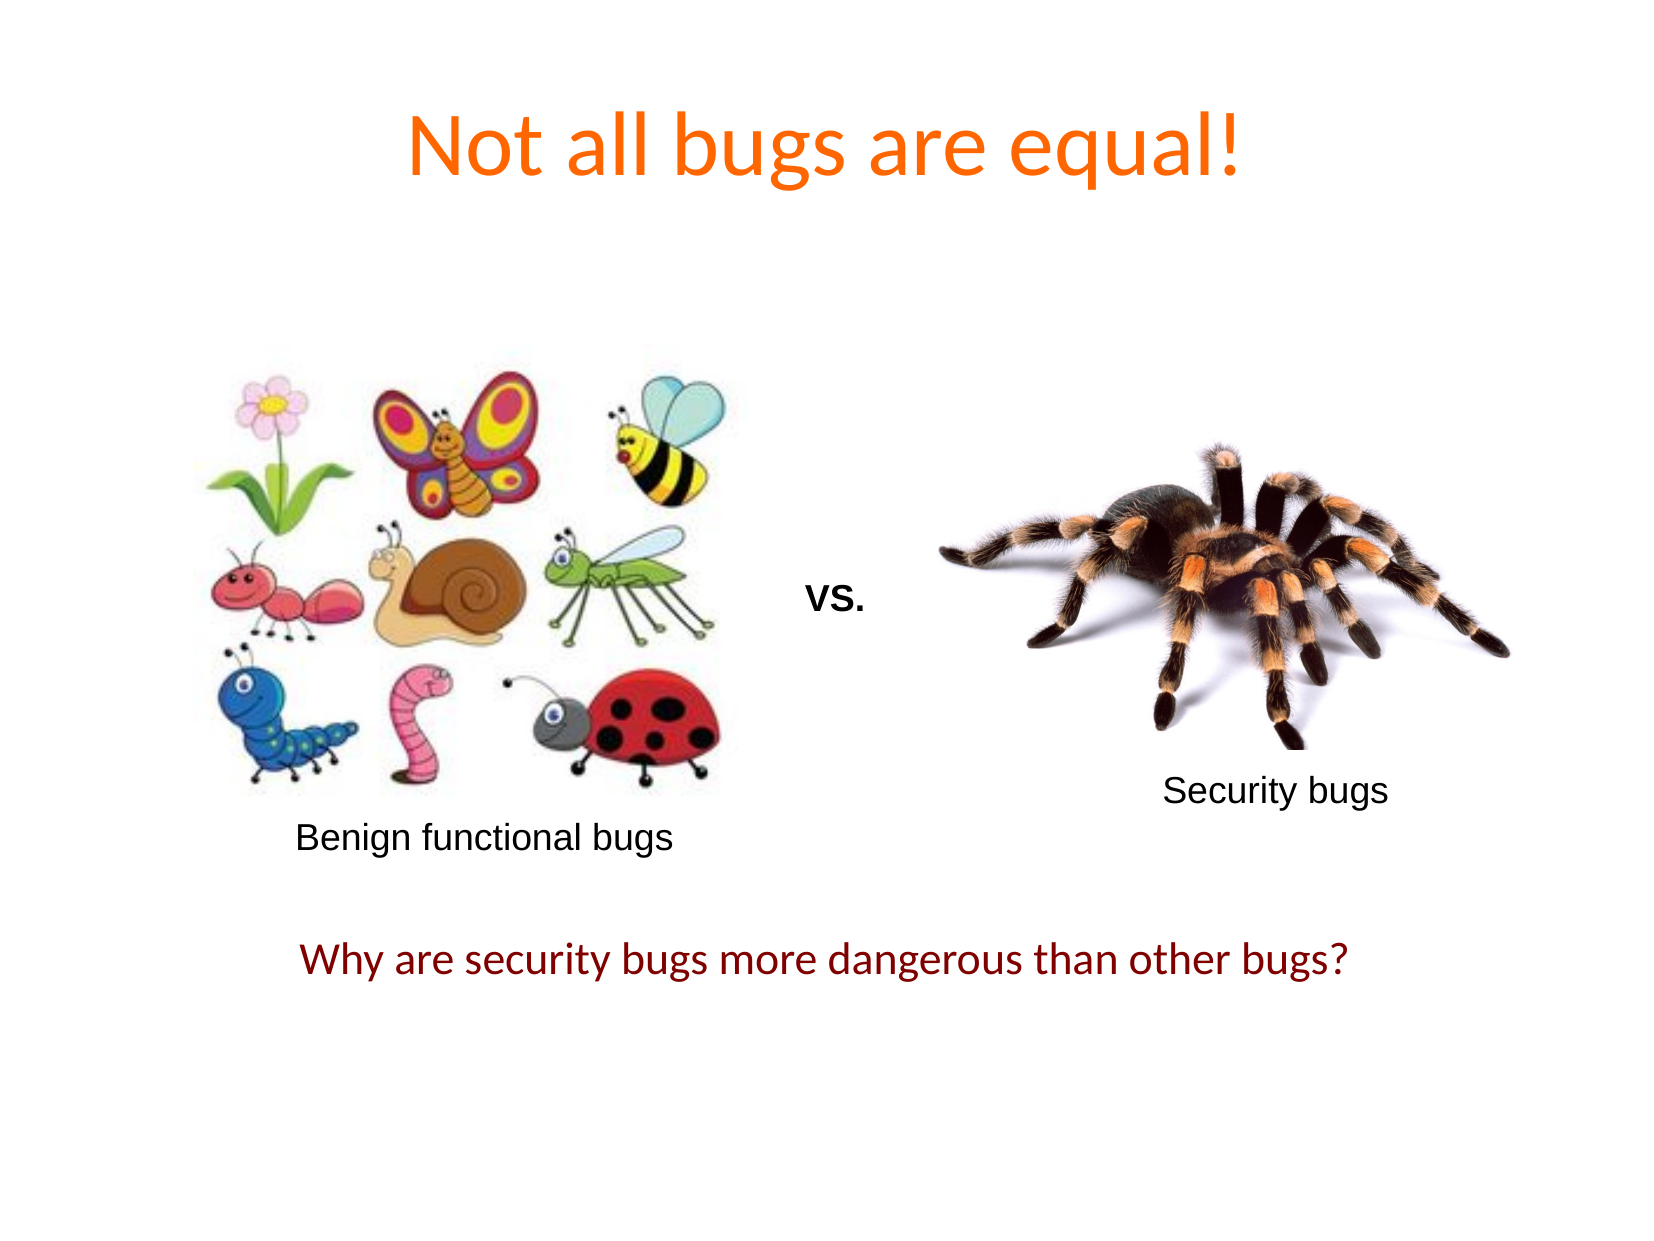

# Not all bugs are equal!
VS.
Security bugs
Benign functional bugs
Why are security bugs more dangerous than other bugs?